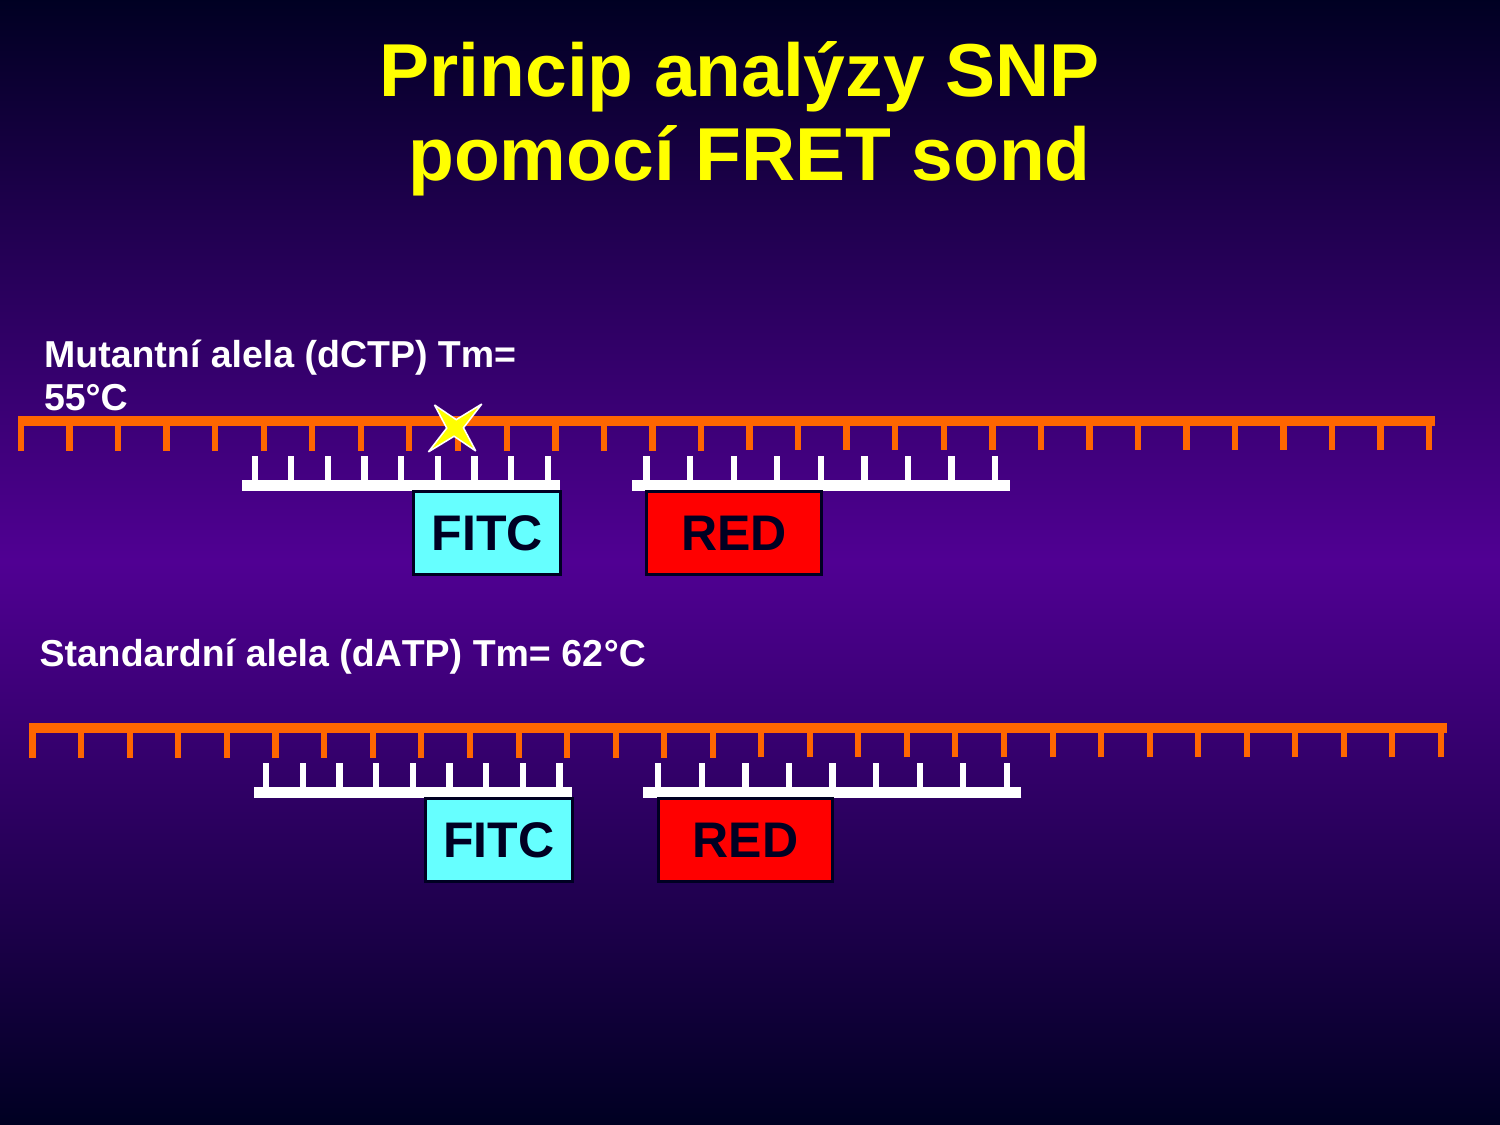

# Princip analýzy SNP pomocí FRET sond
Mutantní alela (dCTP) Tm= 55°C
FITC
RED
Standardní alela (dATP) Tm= 62°C
FITC
RED